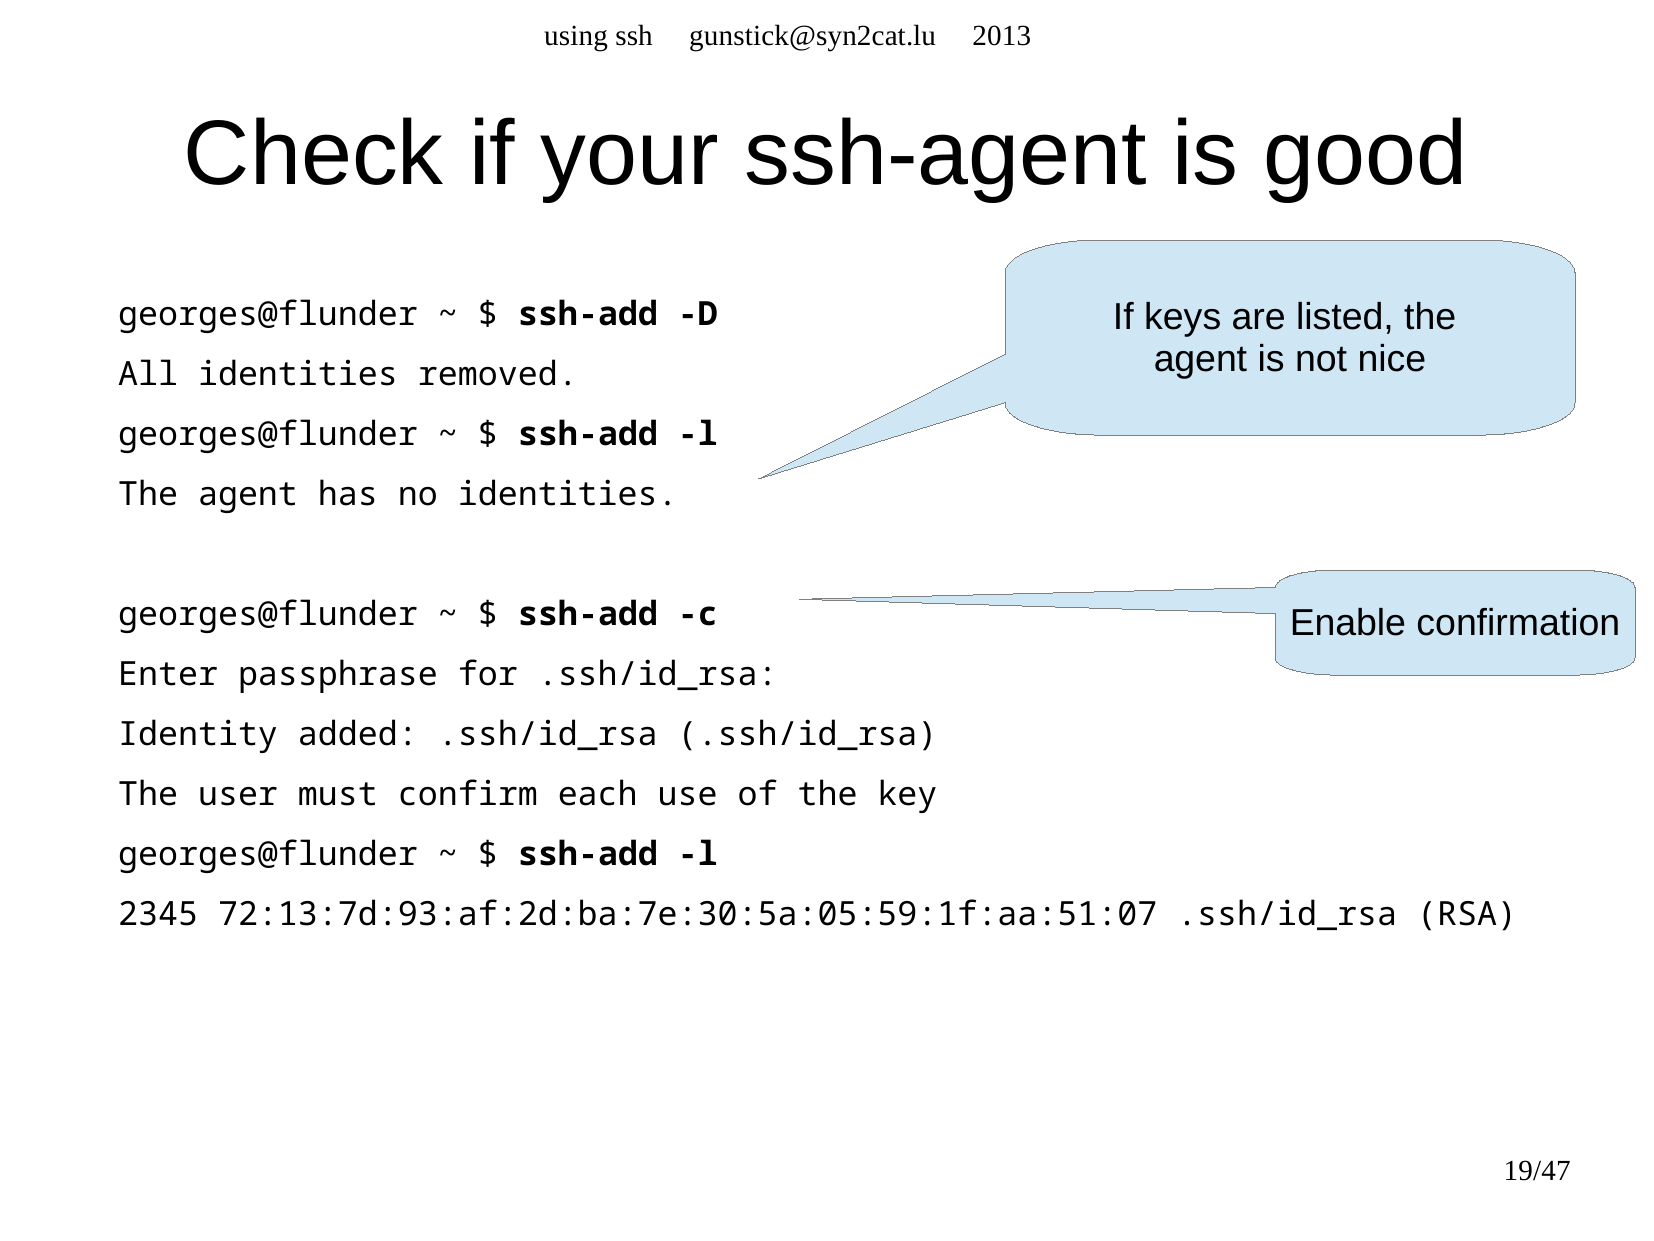

using ssh gunstick@syn2cat.lu 2013
# Check if your ssh-agent is good
If keys are listed, the
agent is not nice
georges@flunder ~ $ ssh-add -D
All identities removed.
georges@flunder ~ $ ssh-add -l
The agent has no identities.
georges@flunder ~ $ ssh-add -c
Enter passphrase for .ssh/id_rsa:
Identity added: .ssh/id_rsa (.ssh/id_rsa)
The user must confirm each use of the key
georges@flunder ~ $ ssh-add -l
2345 72:13:7d:93:af:2d:ba:7e:30:5a:05:59:1f:aa:51:07 .ssh/id_rsa (RSA)
Enable confirmation
19